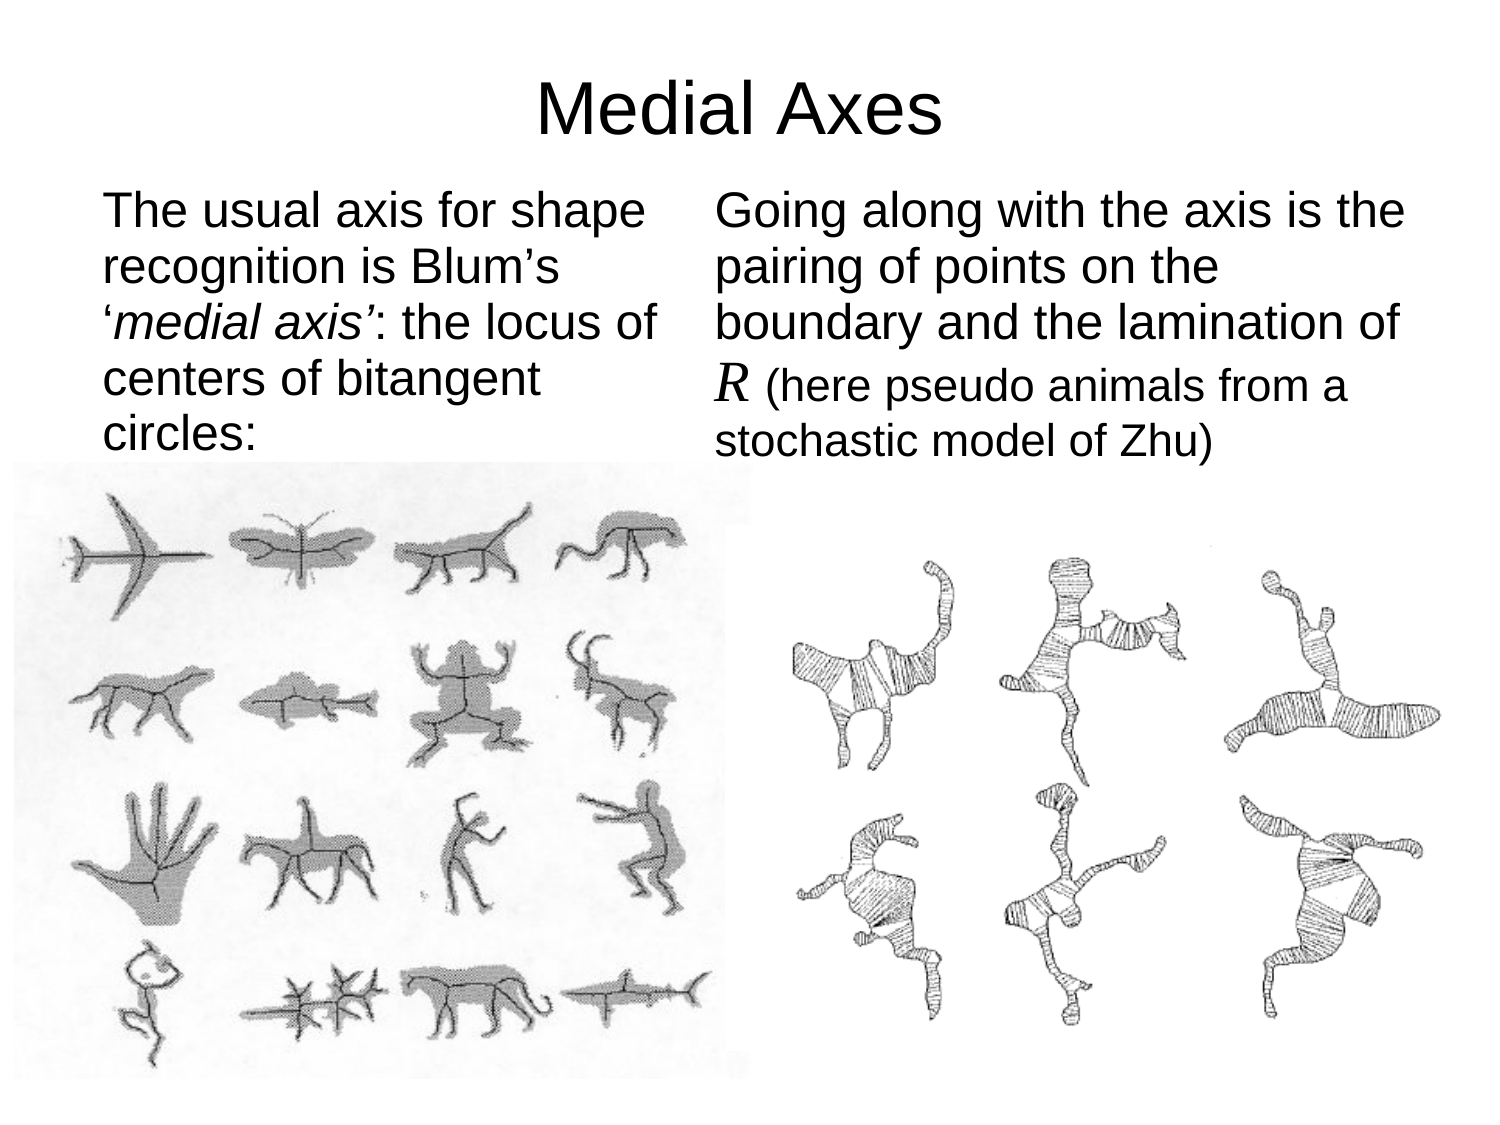

# Medial Axes
The usual axis for shape recognition is Blum’s ‘medial axis’: the locus of centers of bitangent circles:
Going along with the axis is the pairing of points on the boundary and the lamination of R (here pseudo animals from a stochastic model of Zhu)